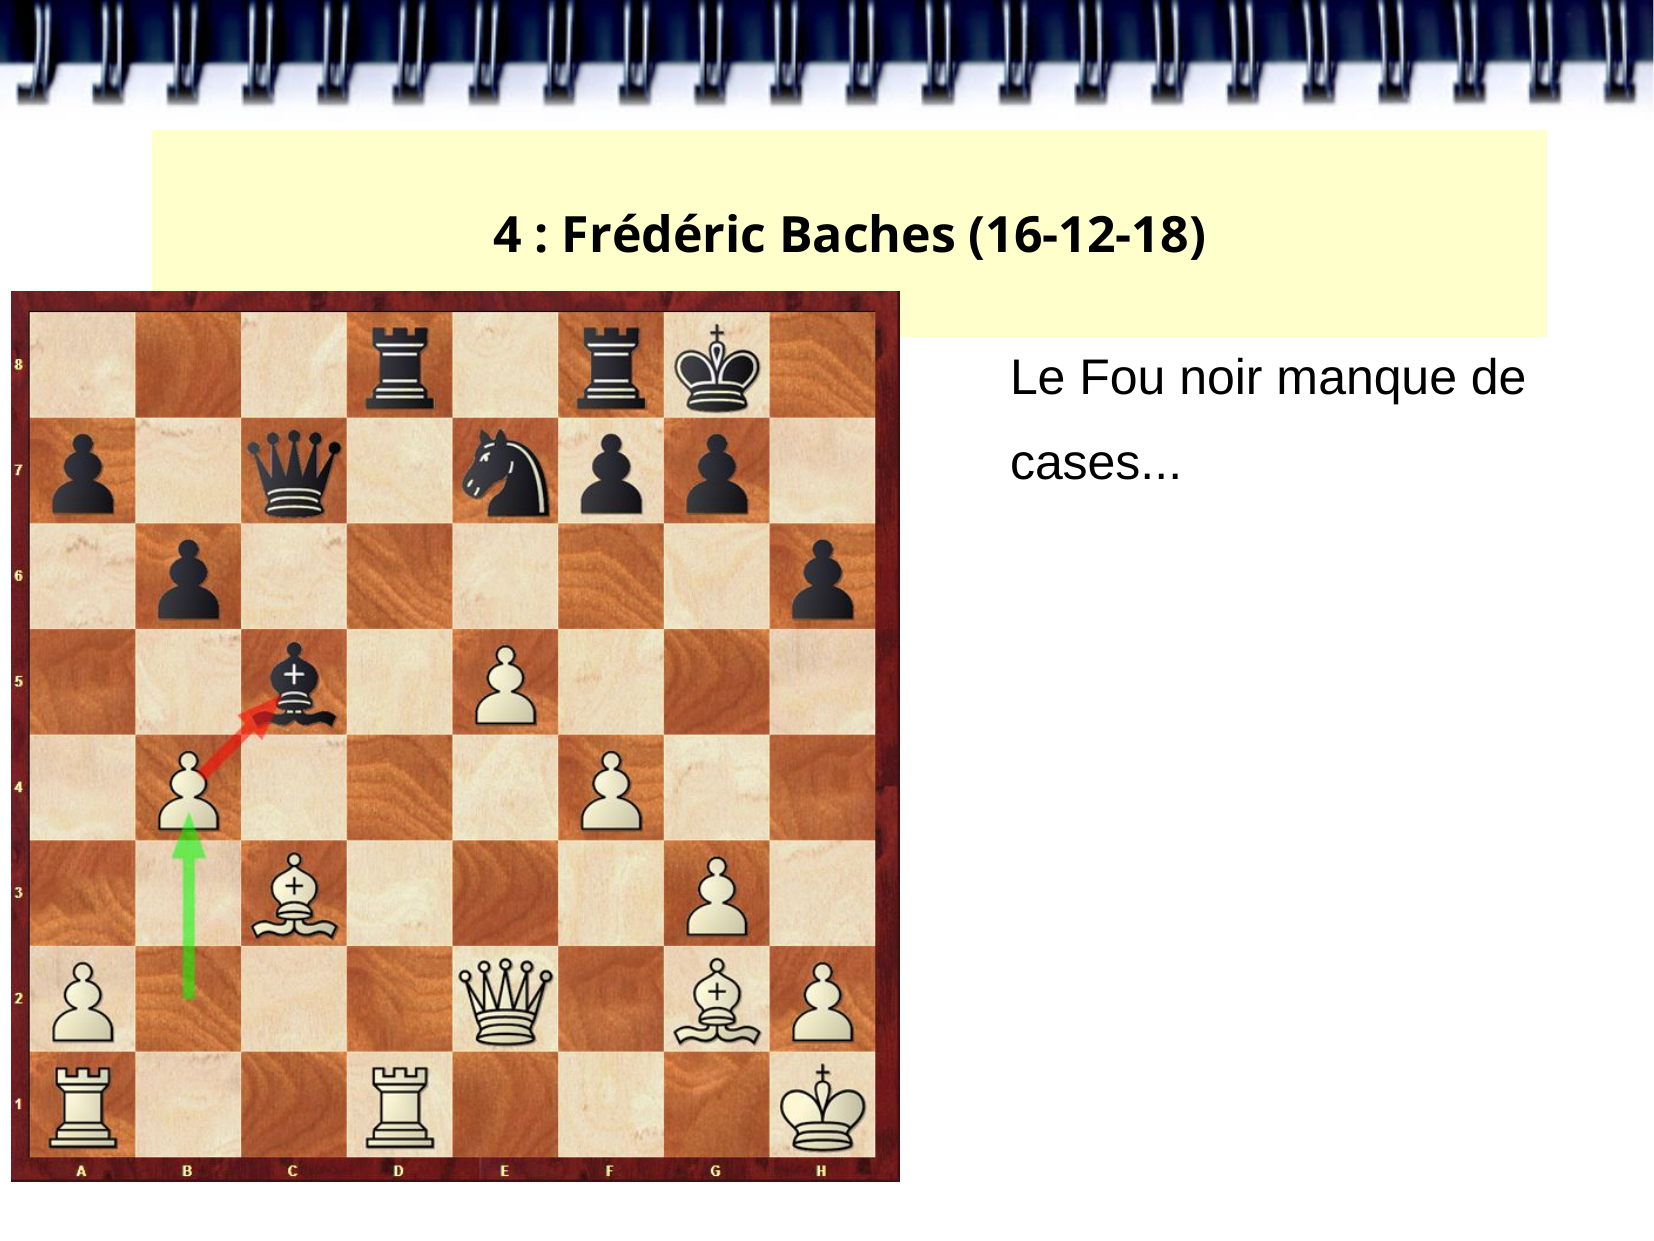

# 4 : Frédéric Baches (16-12-18)
Le Fou noir manque de
cases...